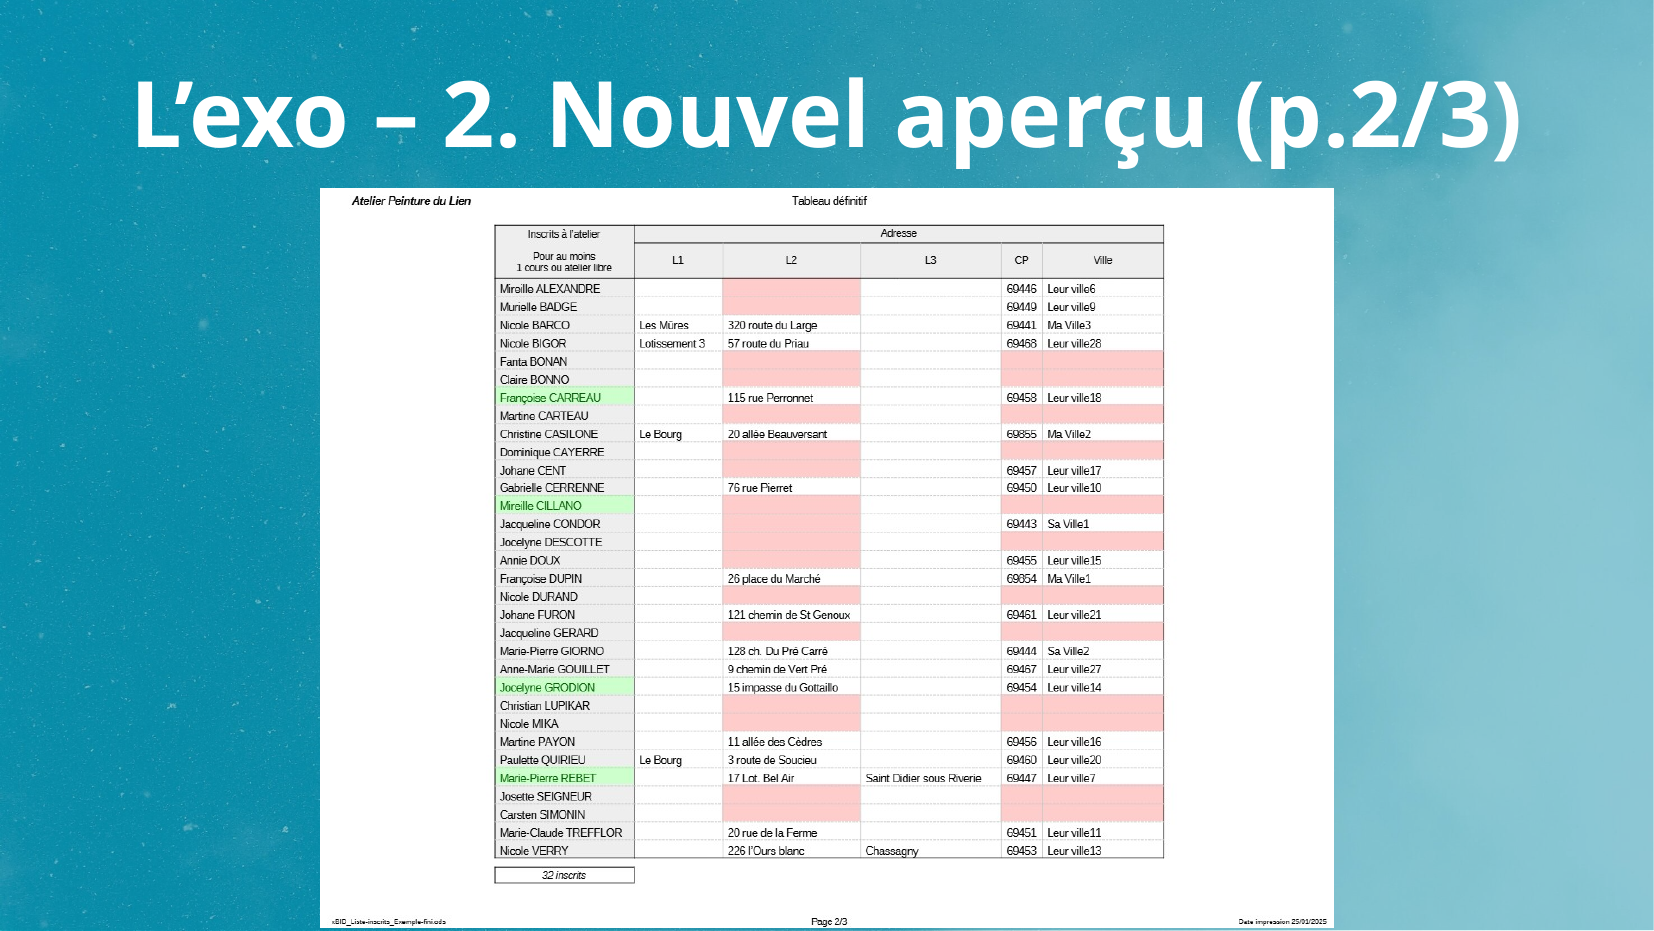

# L’exo – 2. Nouvel aperçu (p.2/3)